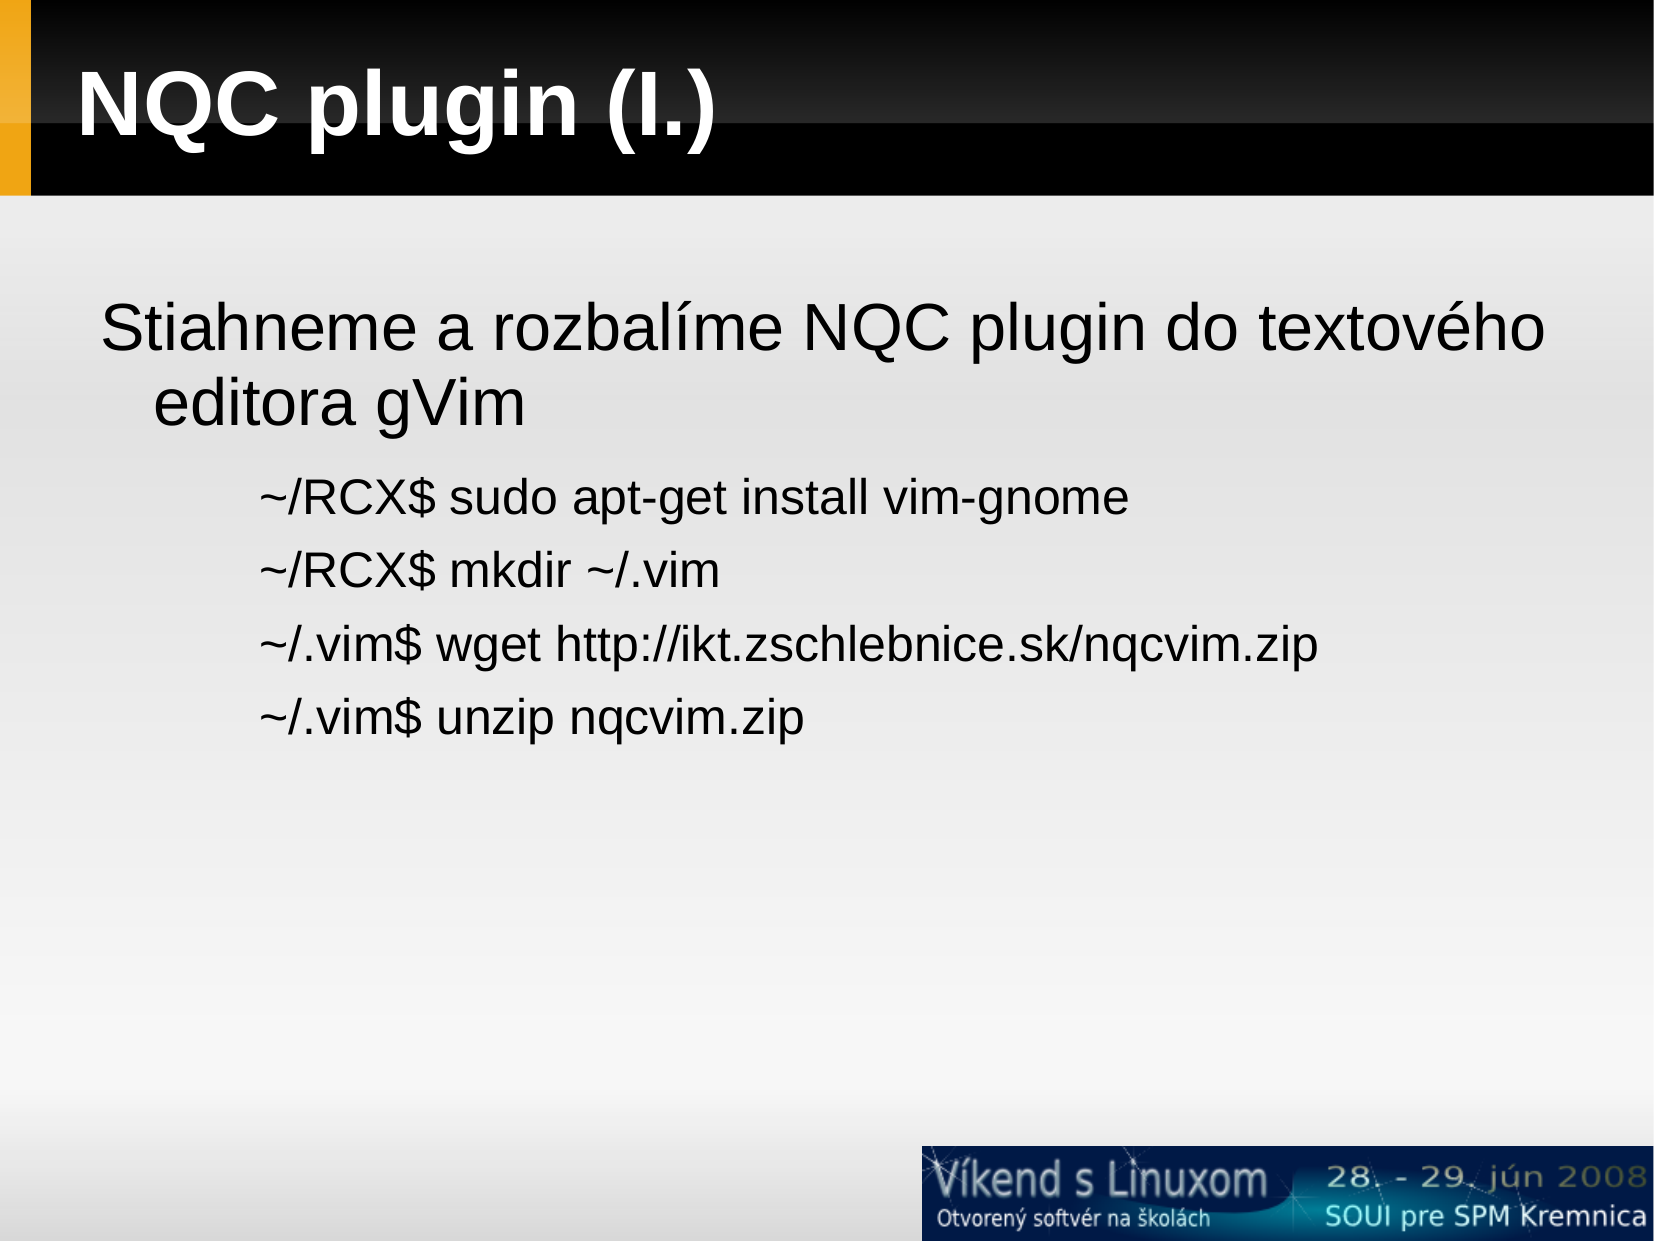

# NQC plugin (I.)
Stiahneme a rozbalíme NQC plugin do textového editora gVim
~/RCX$ sudo apt-get install vim-gnome
~/RCX$ mkdir ~/.vim
~/.vim$ wget http://ikt.zschlebnice.sk/nqcvim.zip
~/.vim$ unzip nqcvim.zip